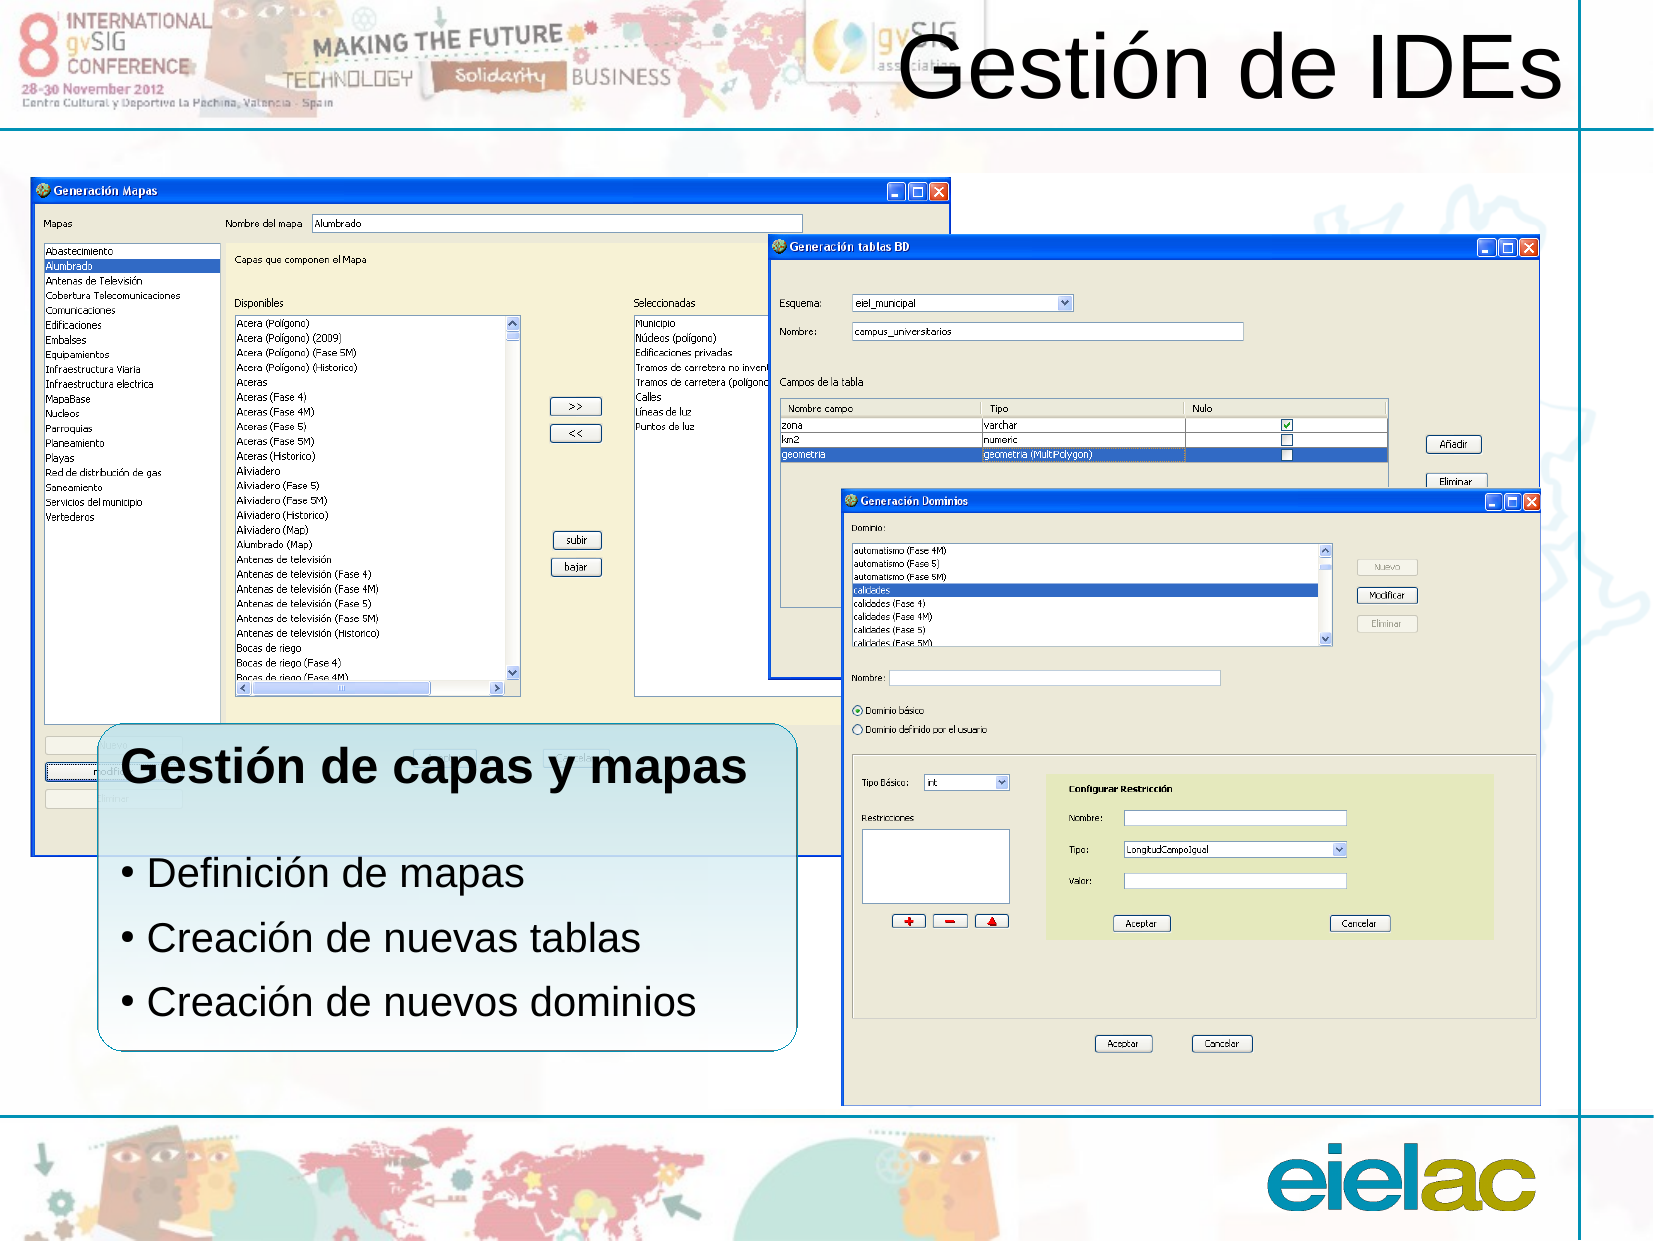

# Gestión de IDEs
Gestión de capas y mapas
 Definición de mapas
 Creación de nuevas tablas
 Creación de nuevos dominios